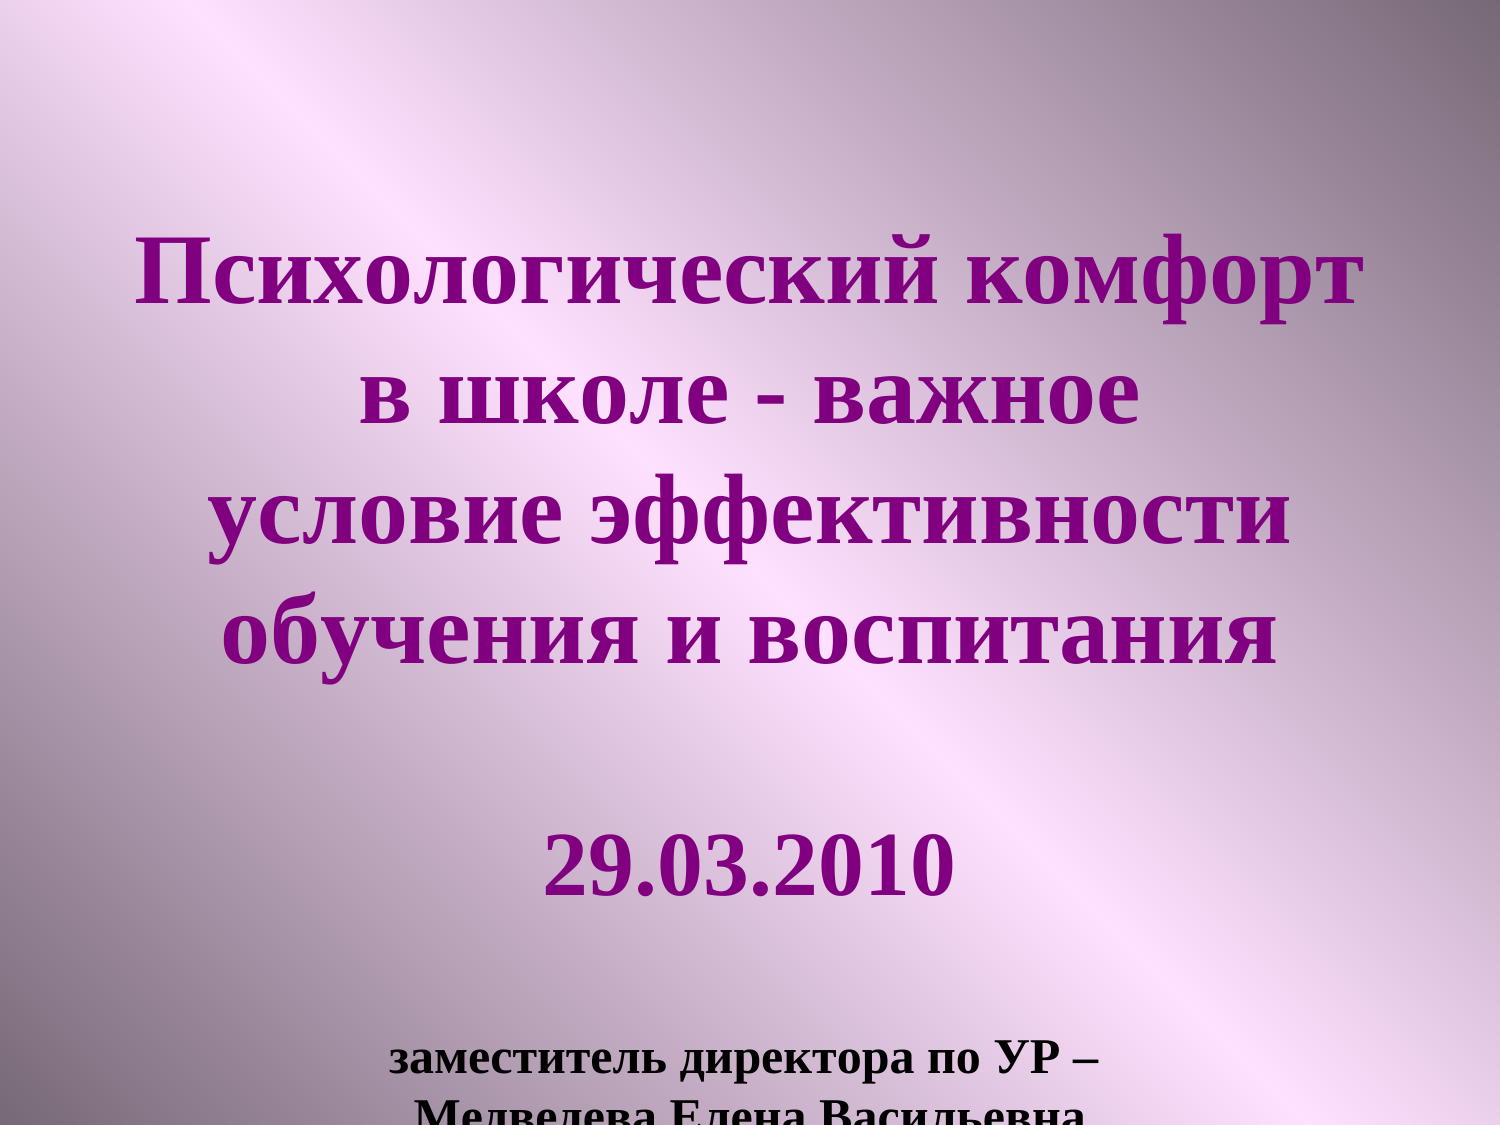

# Психологический комфорт в школе - важное условие эффективности обучения и воспитания 29.03.2010 заместитель директора по УР – Медведева Елена Васильевна